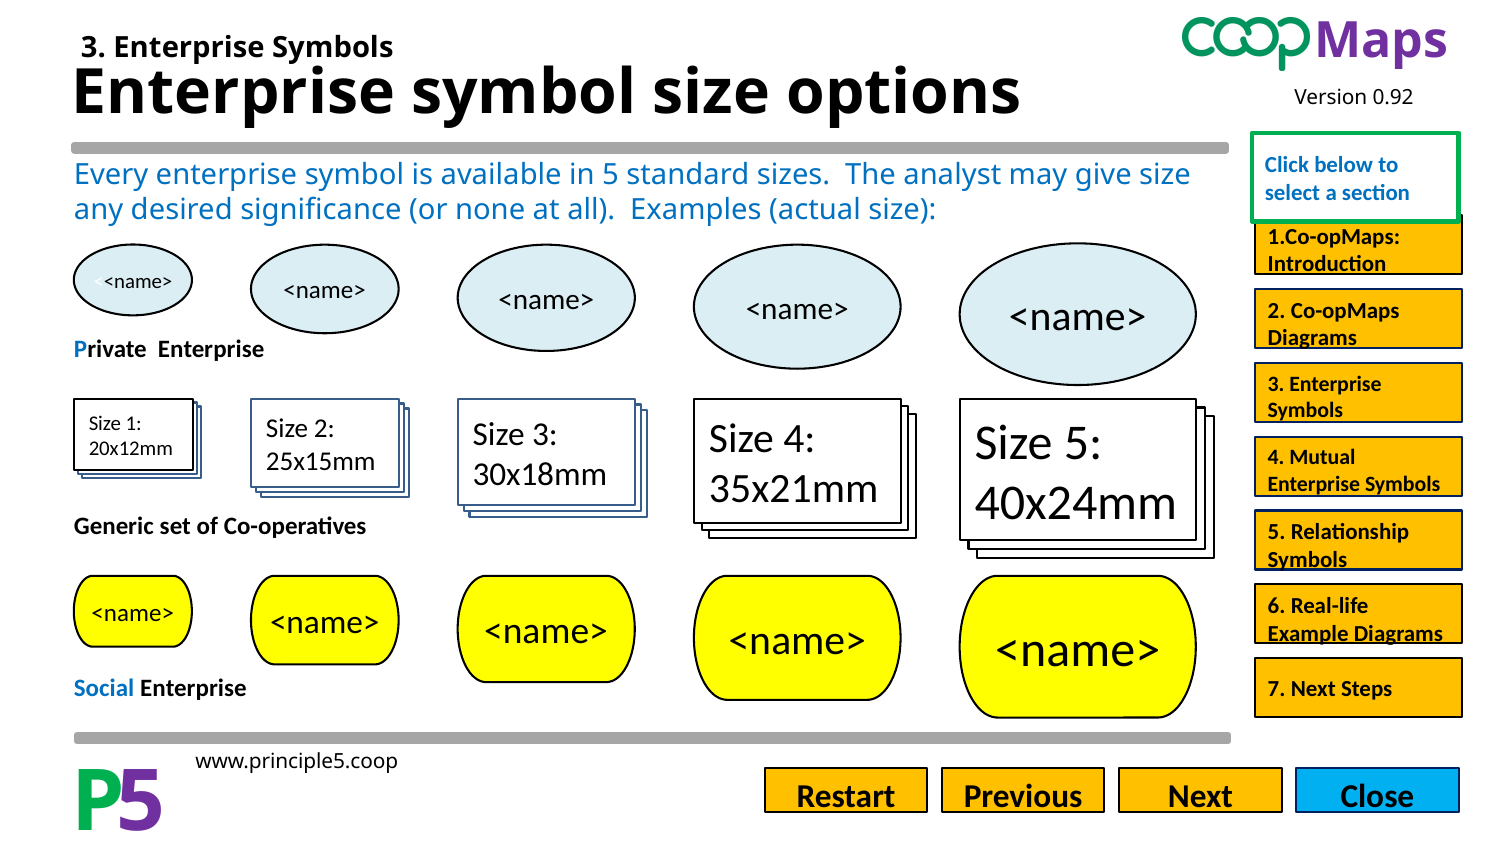

Maps
3. Enterprise Symbols
Enterprise symbol size options
Version 0.92
Click below to select a section
Every enterprise symbol is available in 5 standard sizes. The analyst may give size any desired significance (or none at all). Examples (actual size):
1.Co-opMaps: Introduction
<name>
<<name>
<name>
<name>
<name>
2. Co-opMaps Diagrams
Private Enterprise
3. Enterprise Symbols
Size 1: 20x12mm
Size 2: 25x15mm
Size 3: 30x18mm
Size 4: 35x21mm
Size 5:40x24mm
4. Mutual Enterprise Symbols
Generic set of Co-operatives
5. Relationship Symbols
<name>
<name>
<name>
<name>
<name>
6. Real-life Example Diagrams
7. Next Steps
Social Enterprise
P
5
 www.principle5.coop
Restart
Previous
Next
Close